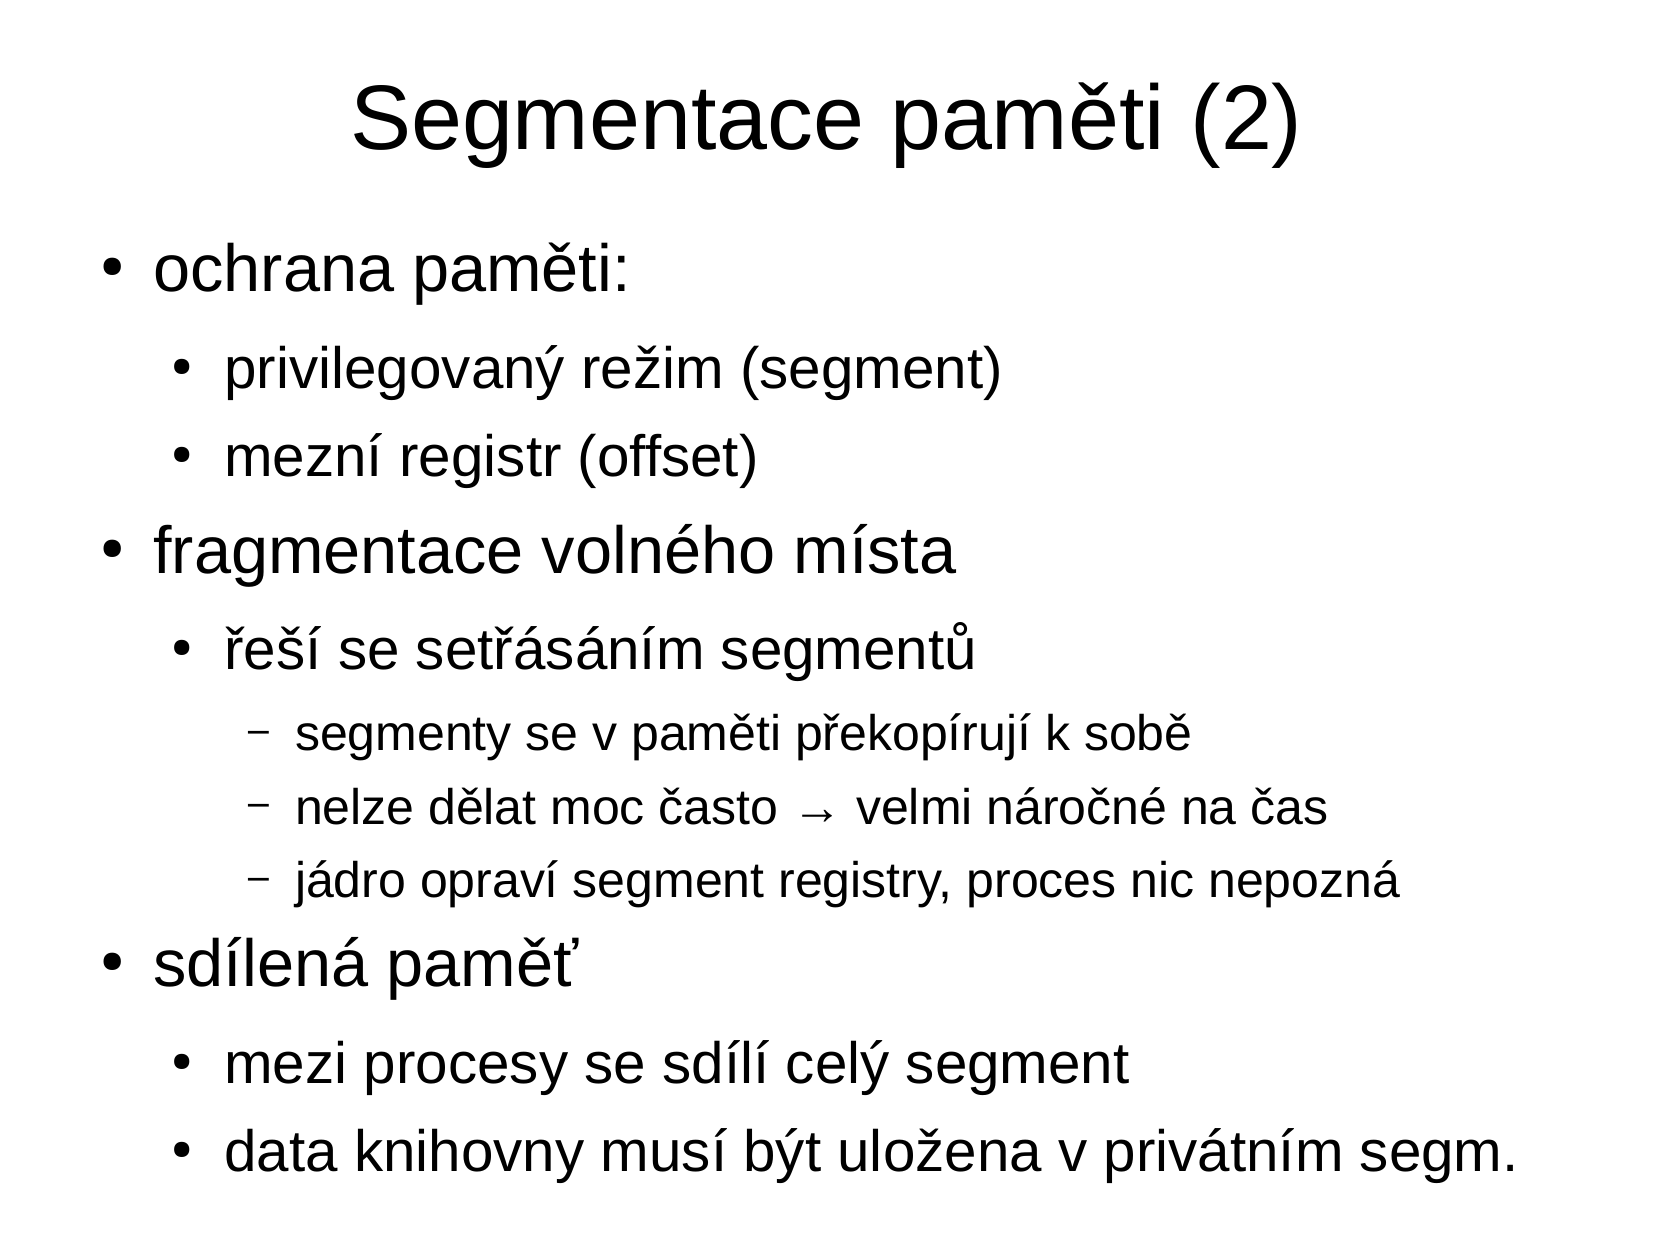

# Segmentace paměti (2)
ochrana paměti:
privilegovaný režim (segment)
mezní registr (offset)
fragmentace volného místa
řeší se setřásáním segmentů
segmenty se v paměti překopírují k sobě
nelze dělat moc často → velmi náročné na čas
jádro opraví segment registry, proces nic nepozná
sdílená paměť
mezi procesy se sdílí celý segment
data knihovny musí být uložena v privátním segm.